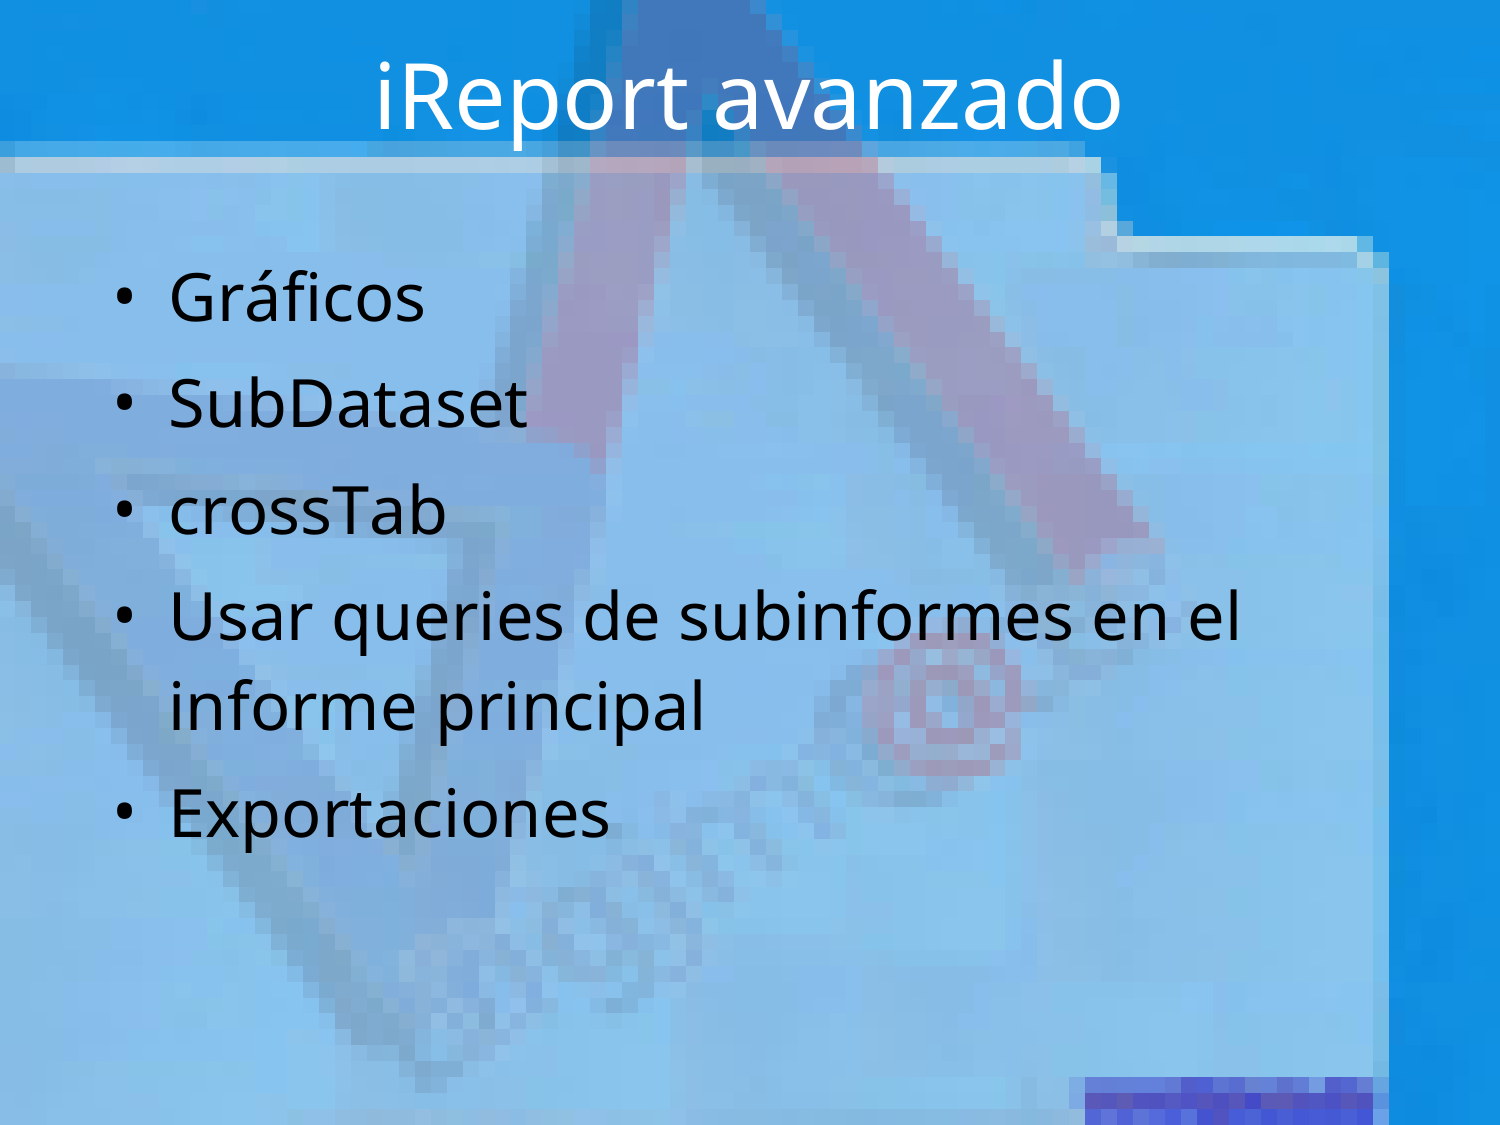

# iReport avanzado
Gráficos
SubDataset
crossTab
Usar queries de subinformes en el informe principal
Exportaciones